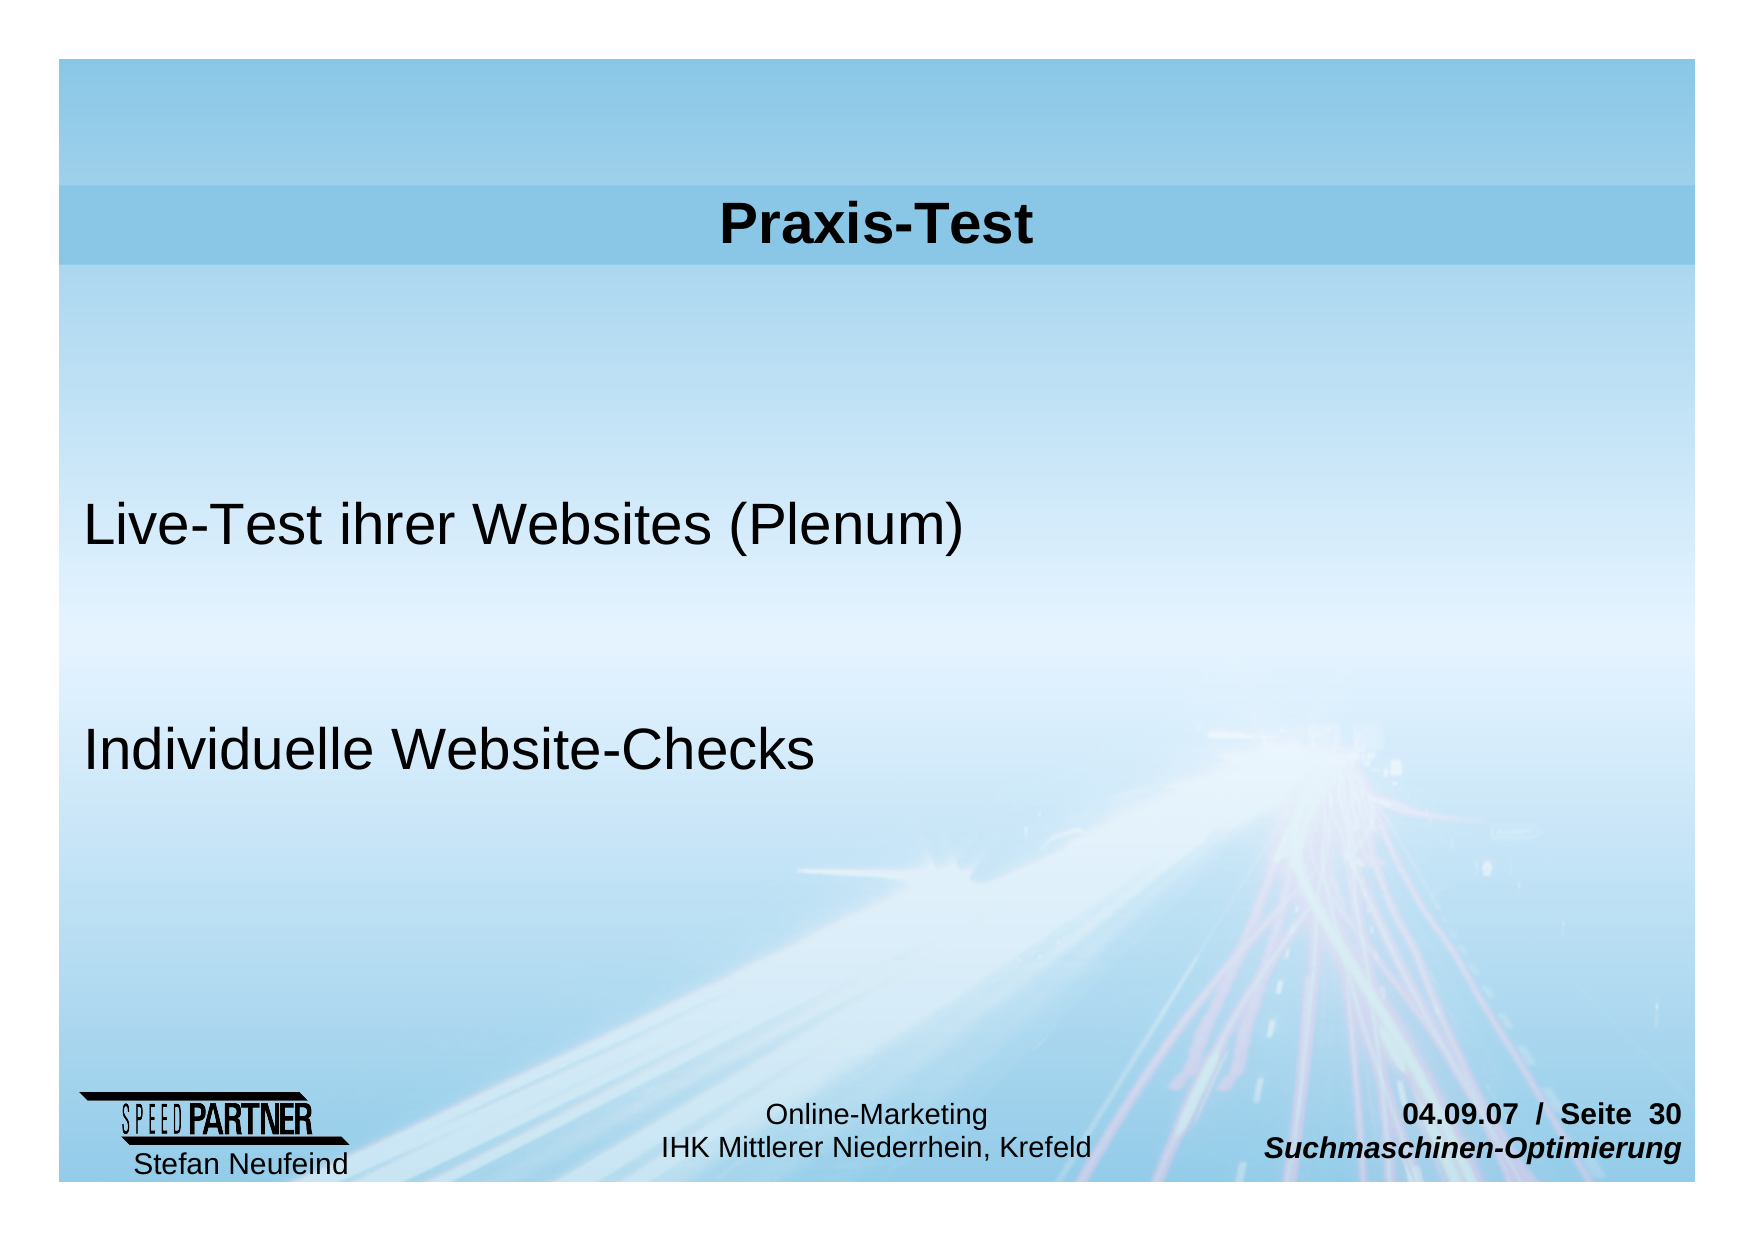

Praxis-Test
# Live-Test ihrer Websites (Plenum)
Individuelle Website-Checks